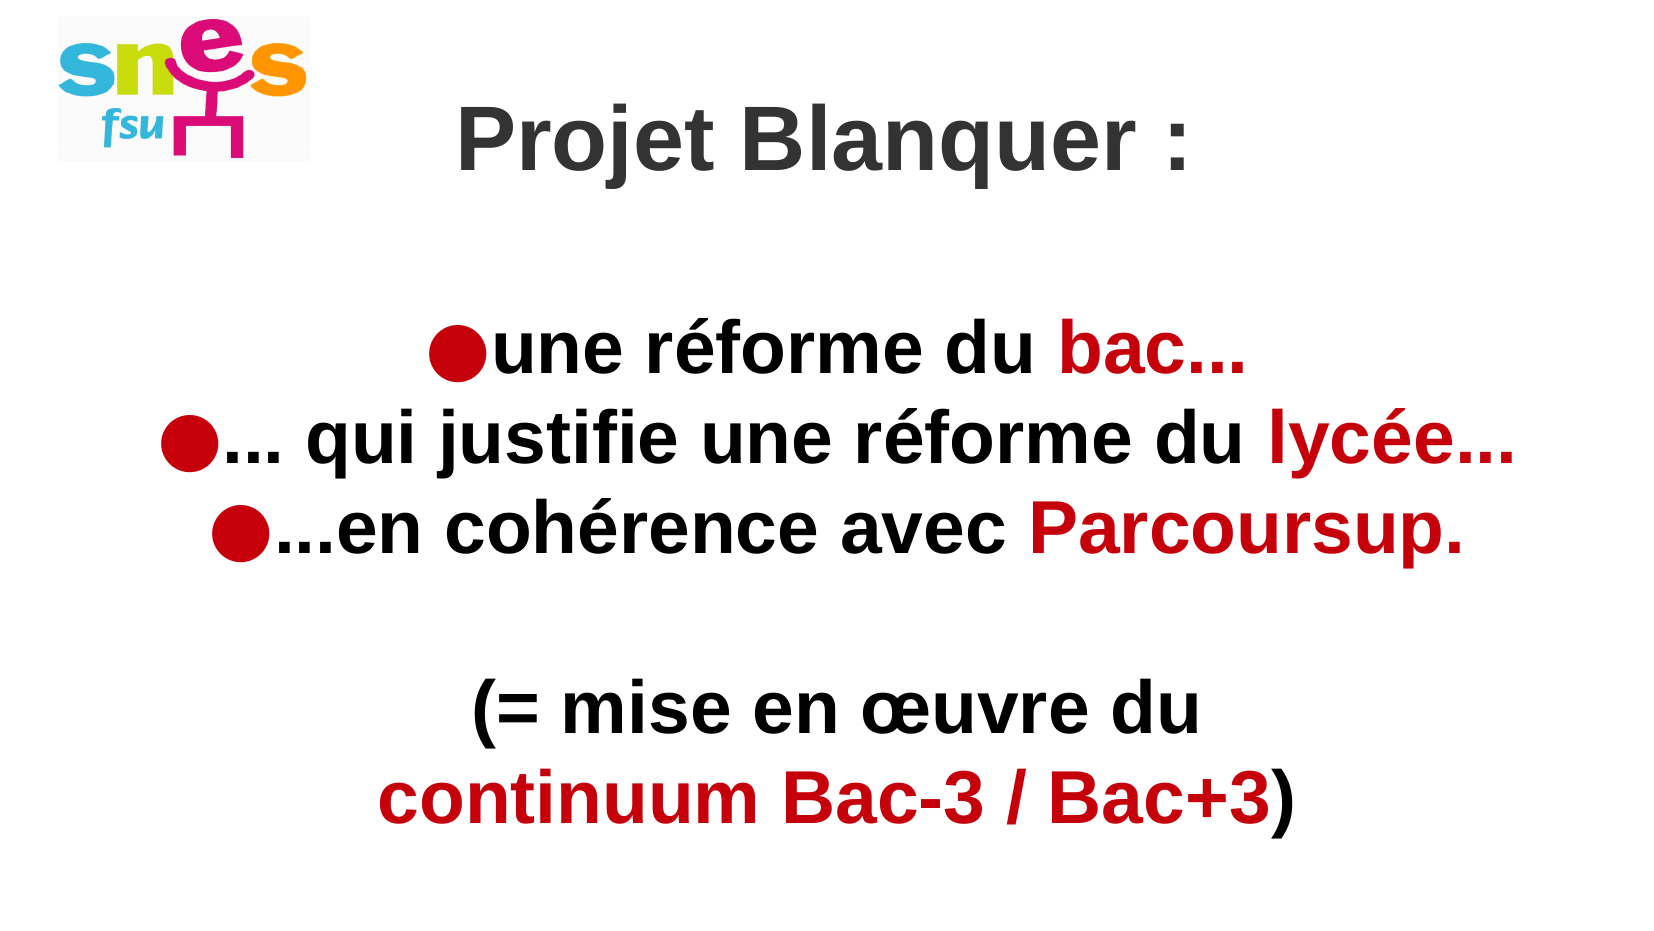

# Projet Blanquer : ●une réforme du bac... ●... qui justifie une réforme du lycée... ●...en cohérence avec Parcoursup. (= mise en œuvre du continuum Bac-3 / Bac+3)